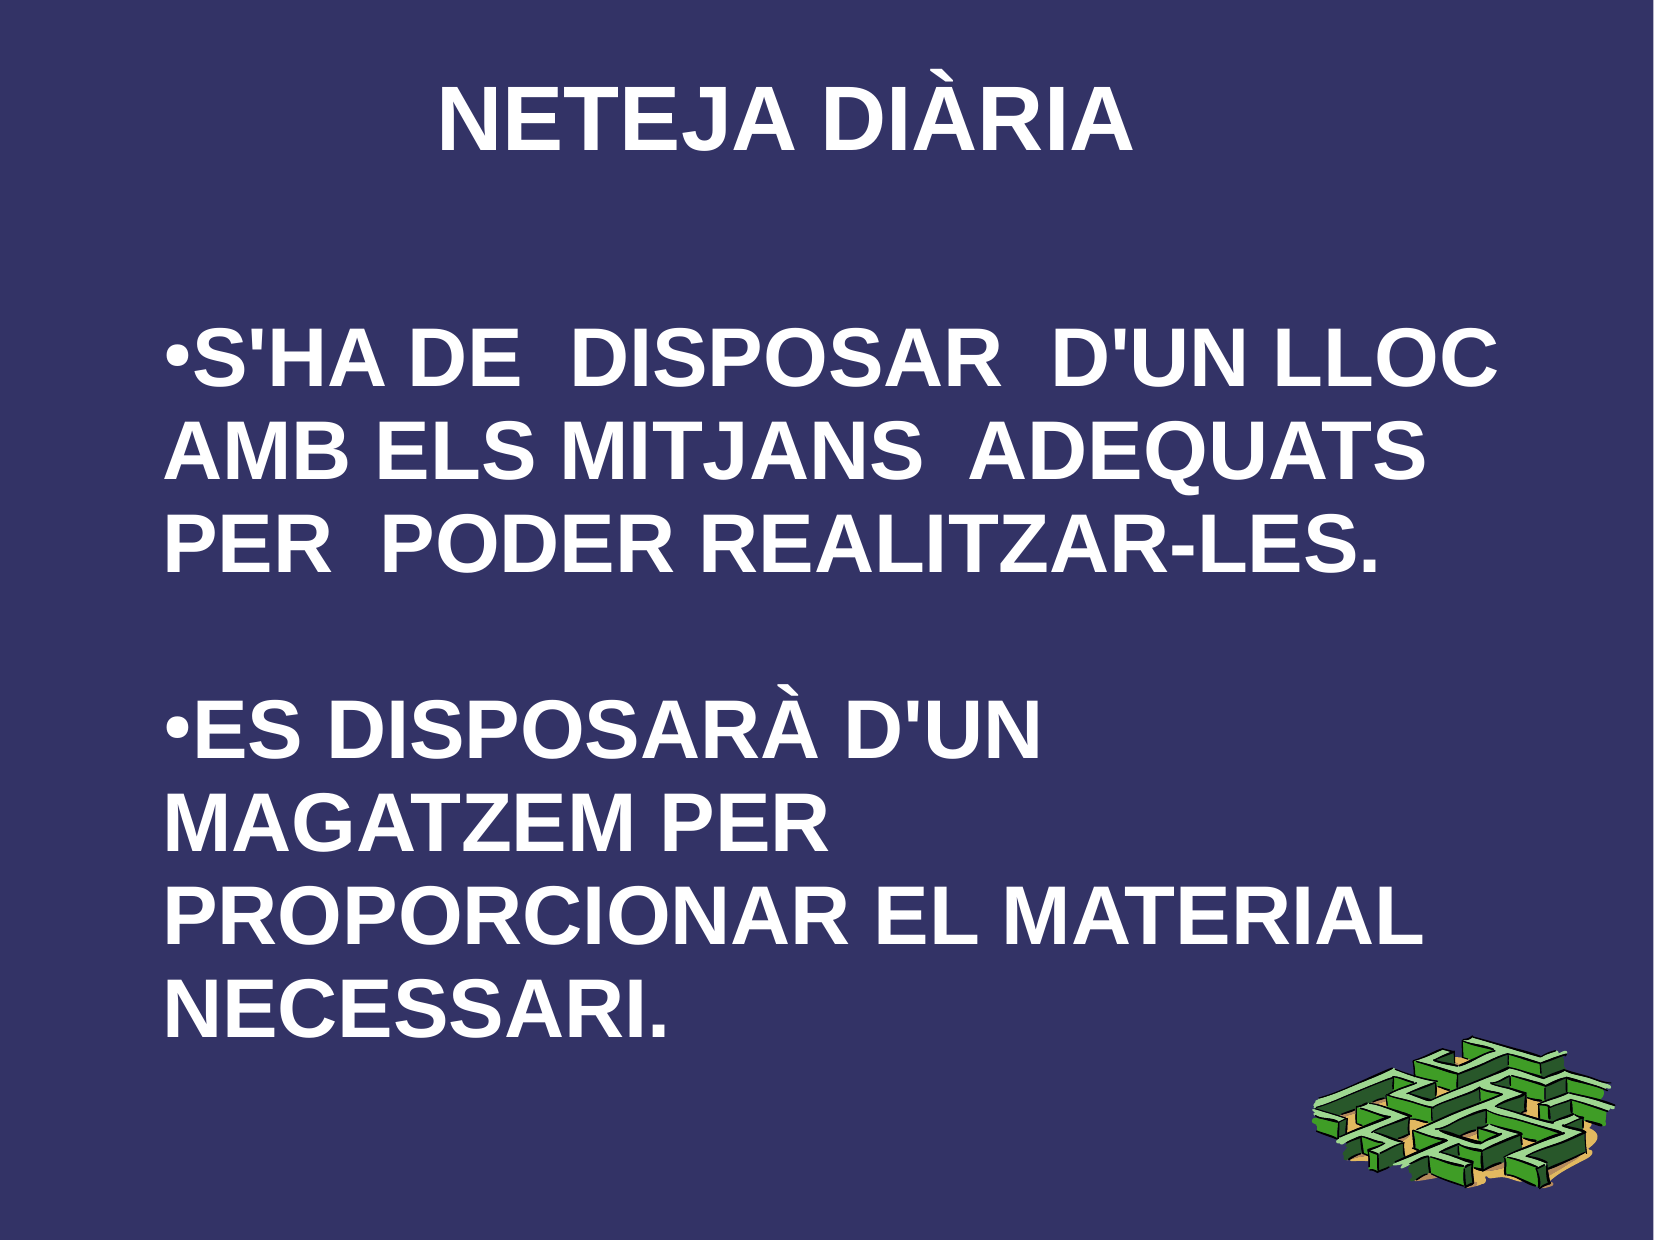

NETEJA DIÀRIA
S'HA DE DISPOSAR D'UN LLOC AMB ELS MITJANS ADEQUATS PER PODER REALITZAR-LES.
ES DISPOSARÀ D'UN MAGATZEM PER PROPORCIONAR EL MATERIAL NECESSARI.